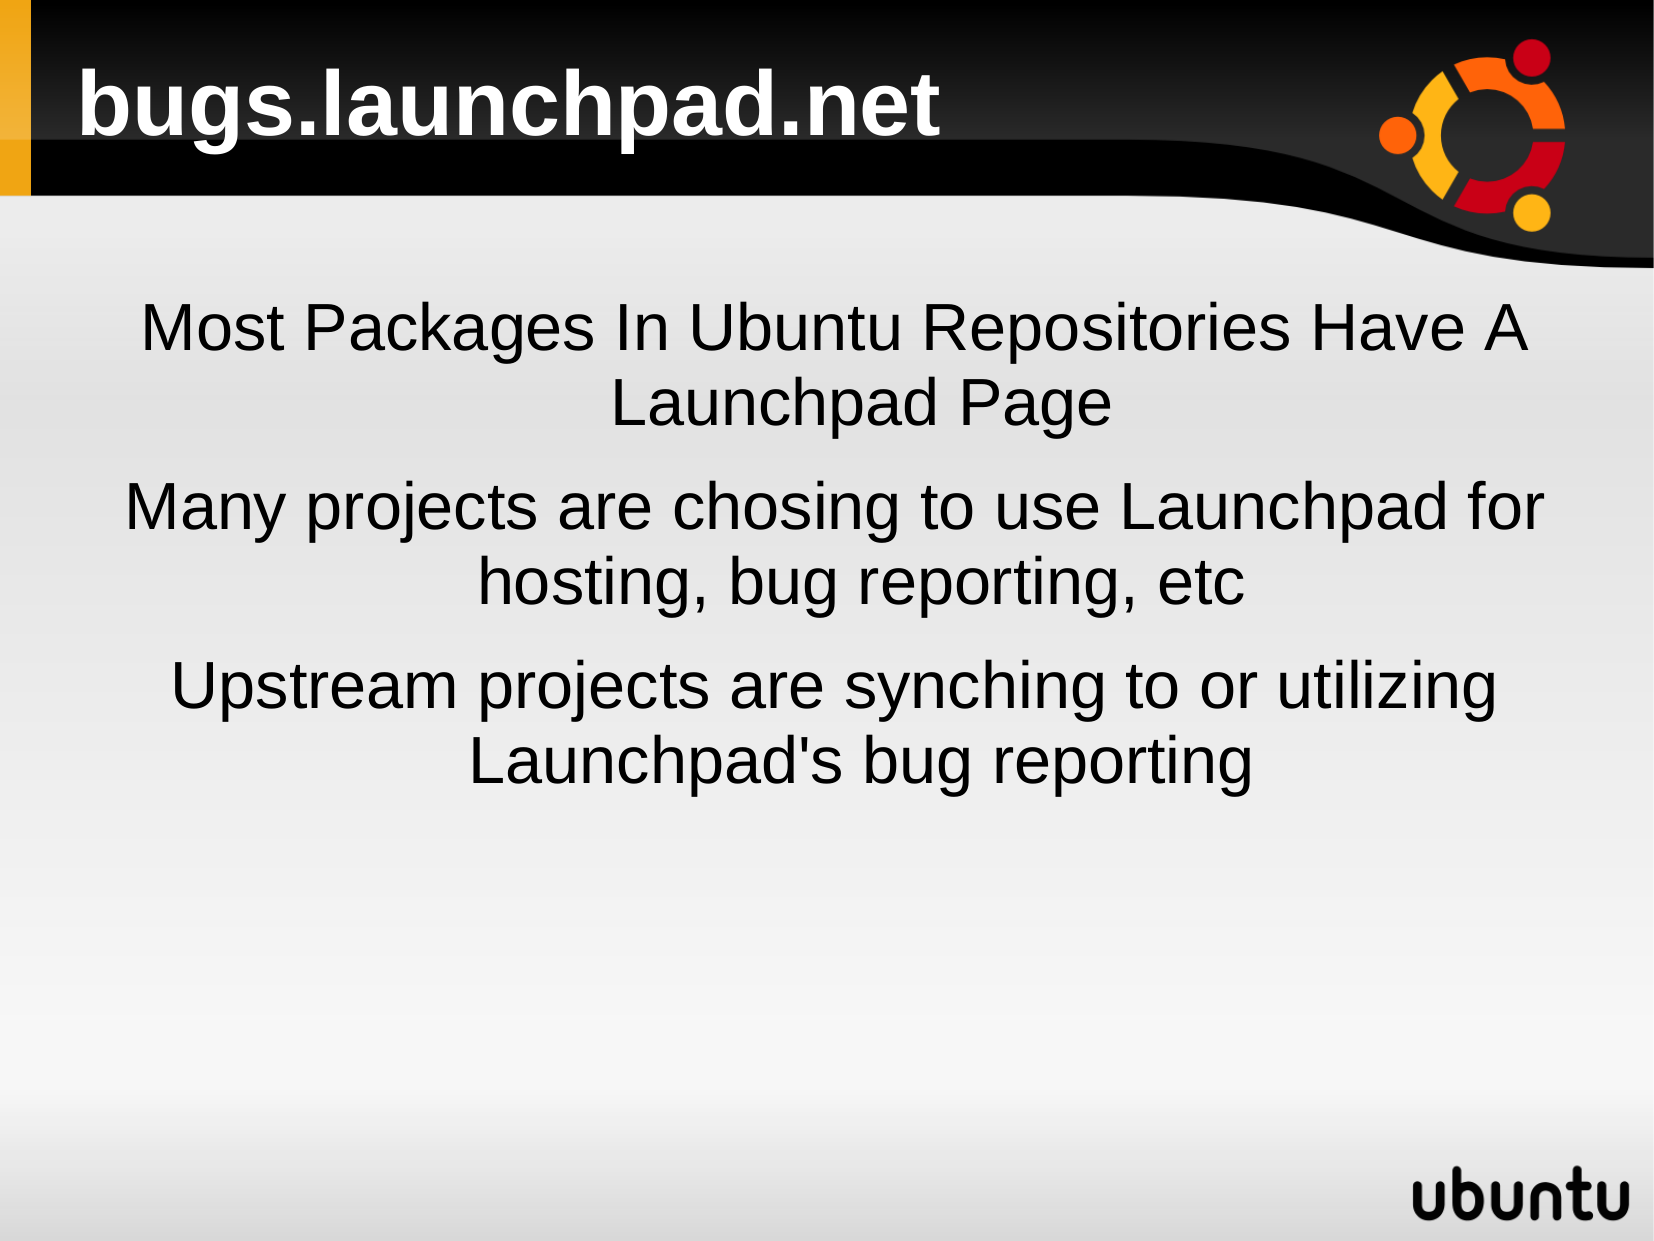

# bugs.launchpad.net
Most Packages In Ubuntu Repositories Have A Launchpad Page
Many projects are chosing to use Launchpad for hosting, bug reporting, etc
Upstream projects are synching to or utilizing Launchpad's bug reporting